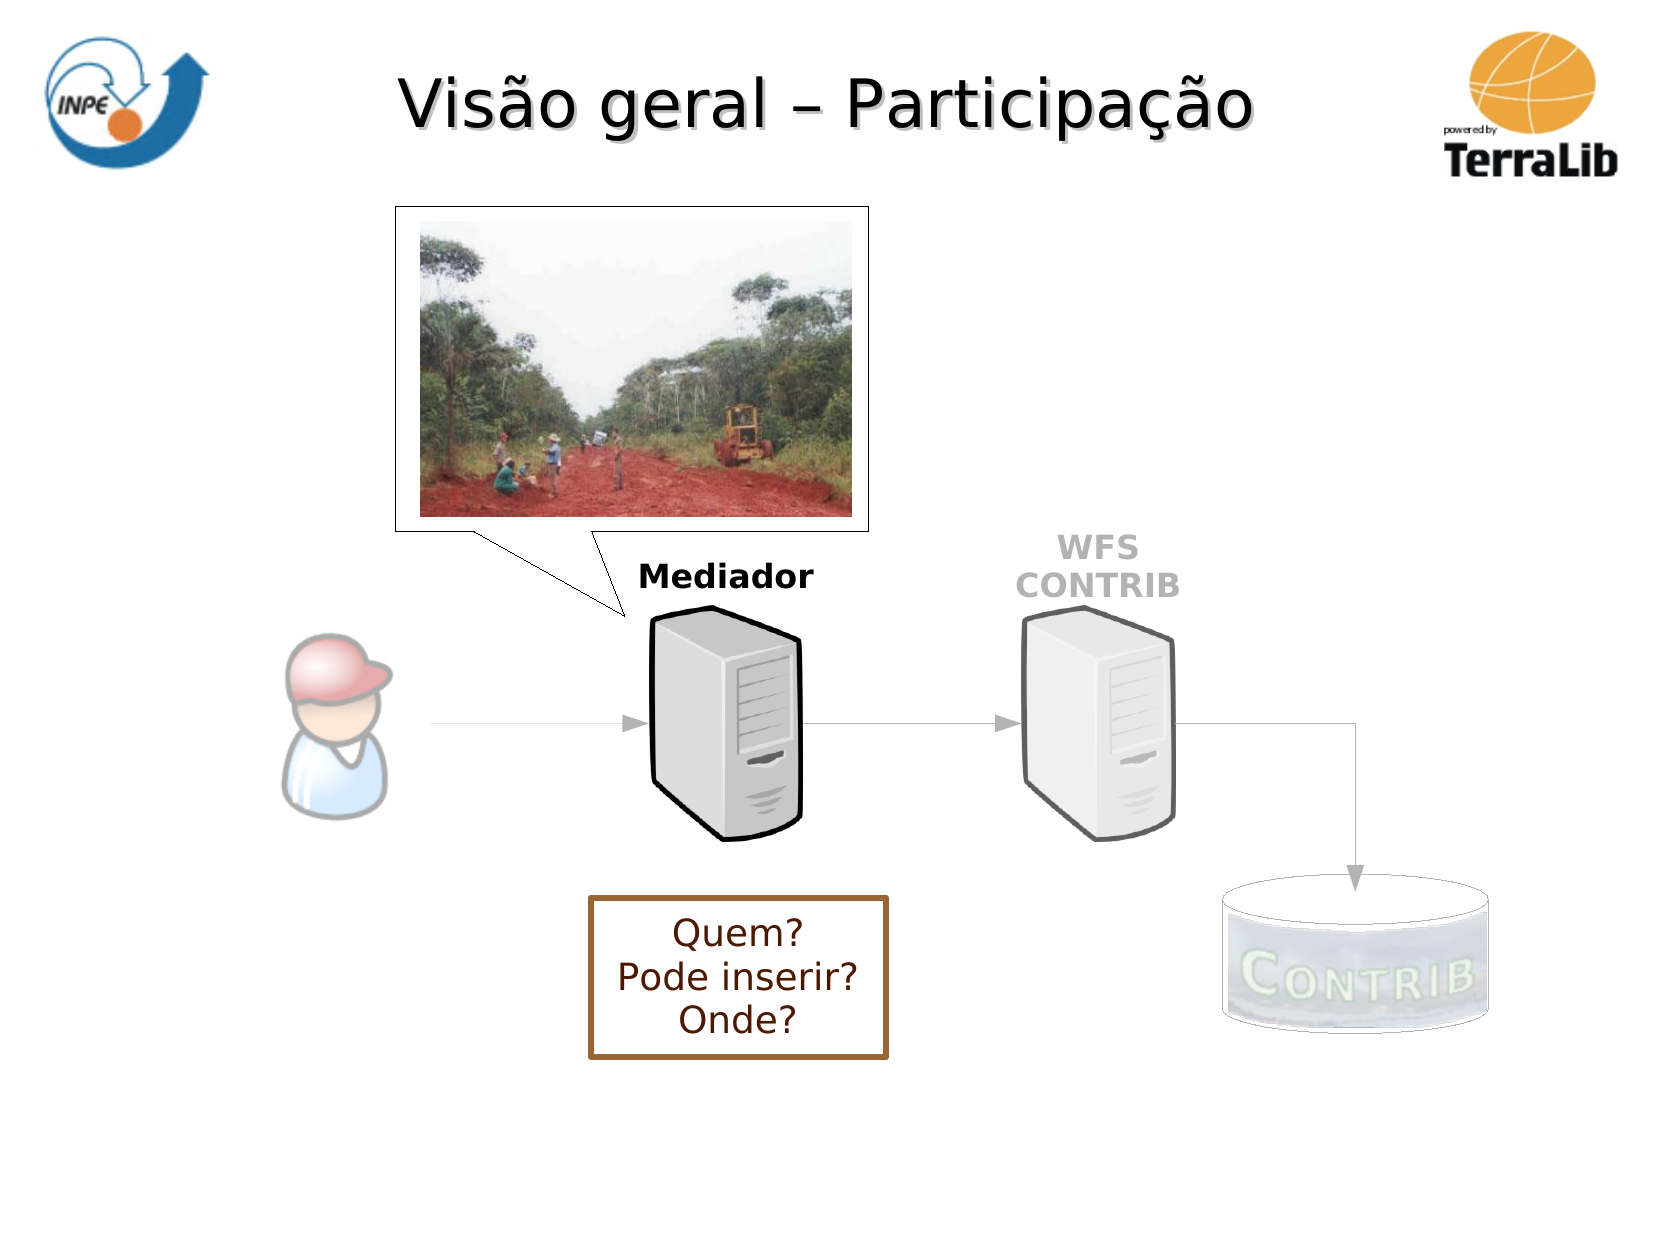

# Visão geral – Participação
Mediador
WFS
CONTRIB
Quem?
Pode inserir?
Onde?